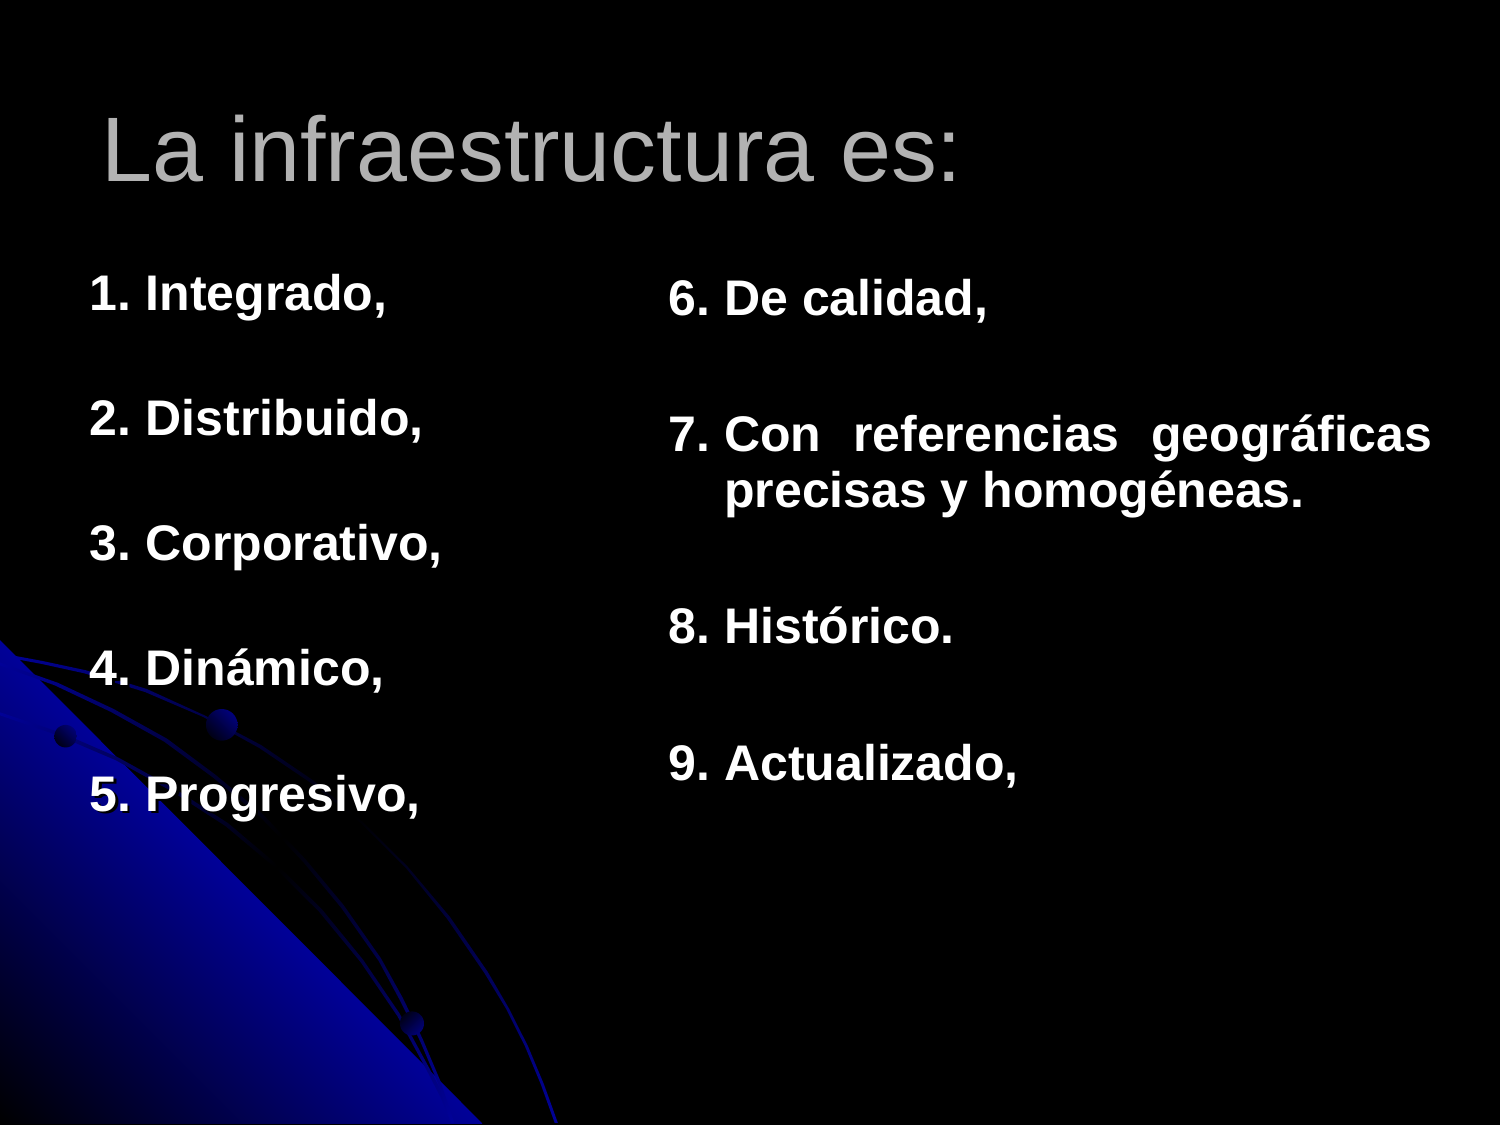

# La infraestructura es:
1.	Integrado,
2.	Distribuido,
3.	Corporativo,
4.	Dinámico,
5.	Progresivo,
6.	De calidad,
7.	Con referencias geográficas precisas y homogéneas.
8.	Histórico.
9.	Actualizado,